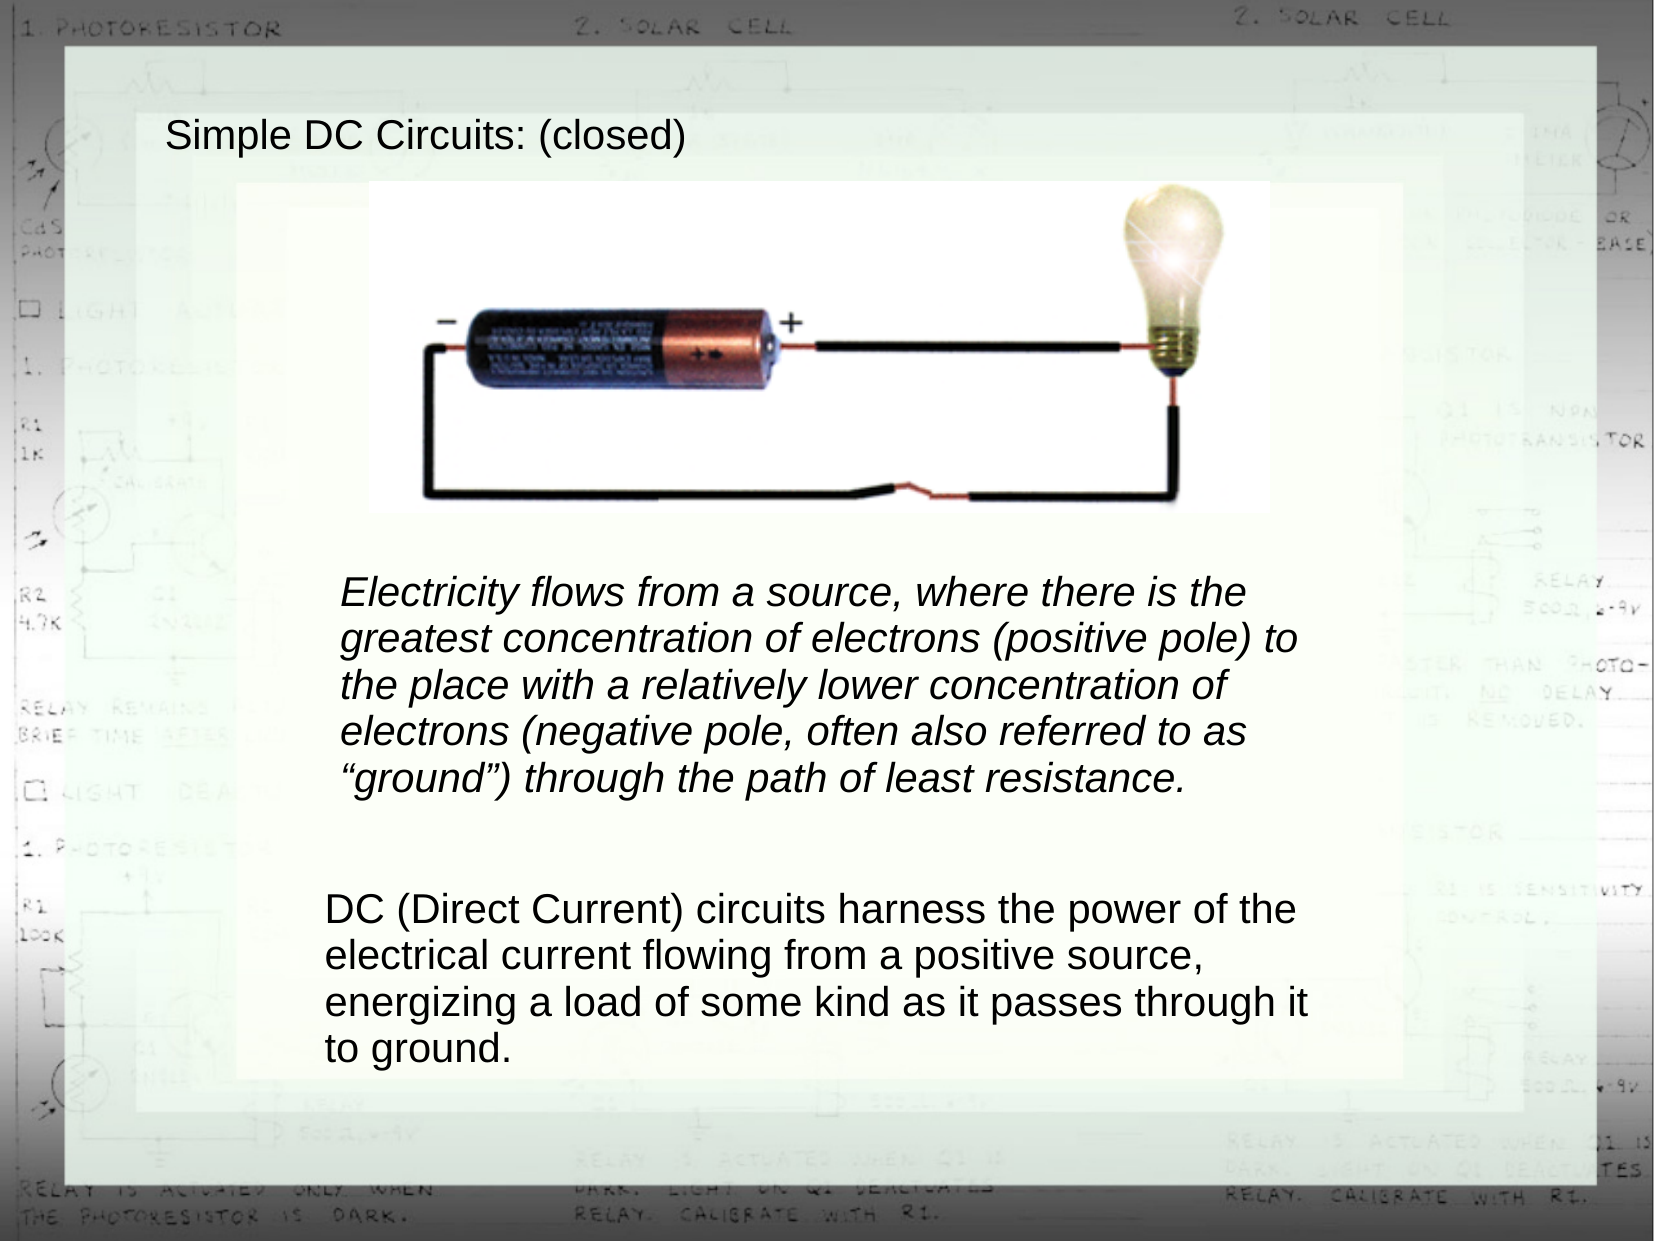

Simple DC Circuits: (closed)
Electricity flows from a source, where there is the greatest concentration of electrons (positive pole) to the place with a relatively lower concentration of electrons (negative pole, often also referred to as “ground”) through the path of least resistance.
DC (Direct Current) circuits harness the power of the electrical current flowing from a positive source, energizing a load of some kind as it passes through it to ground.